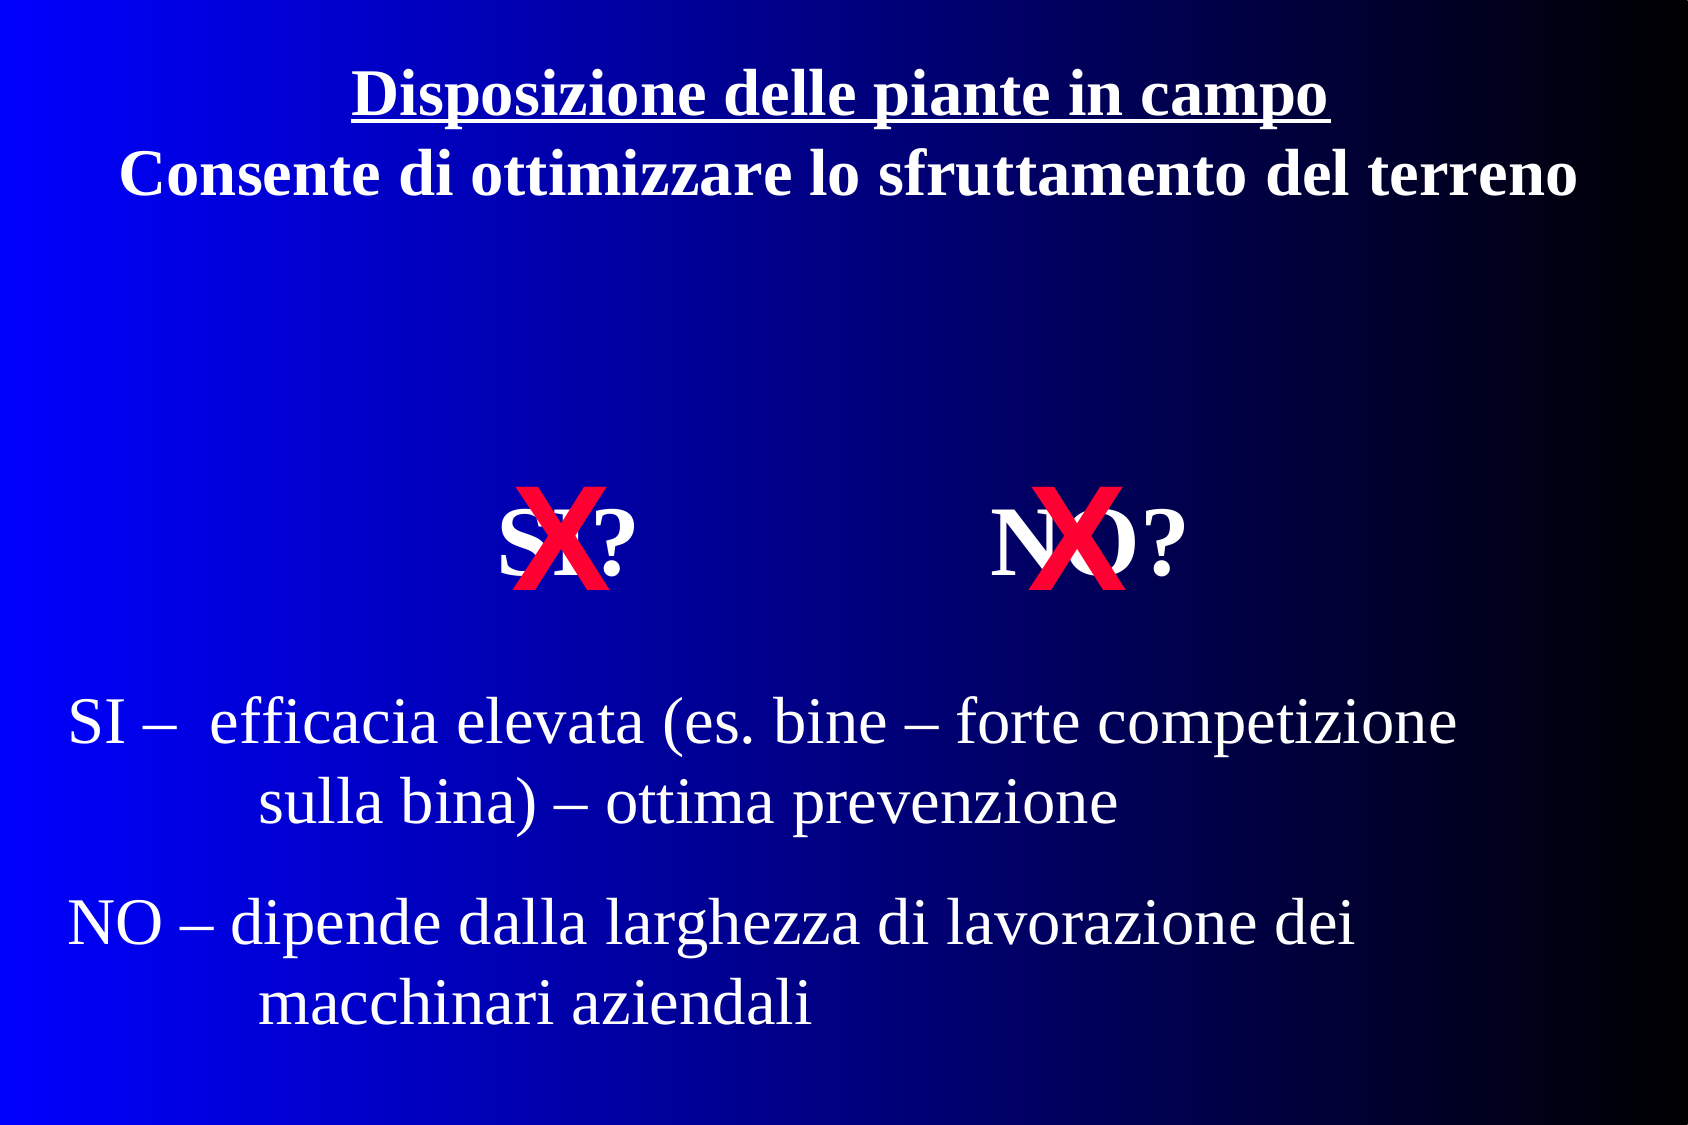

Disposizione delle piante in campo
Consente di ottimizzare lo sfruttamento del terreno
X X
SI? NO?
SI – efficacia elevata (es. bine – forte competizione sulla bina) – ottima prevenzione
NO – dipende dalla larghezza di lavorazione dei macchinari aziendali